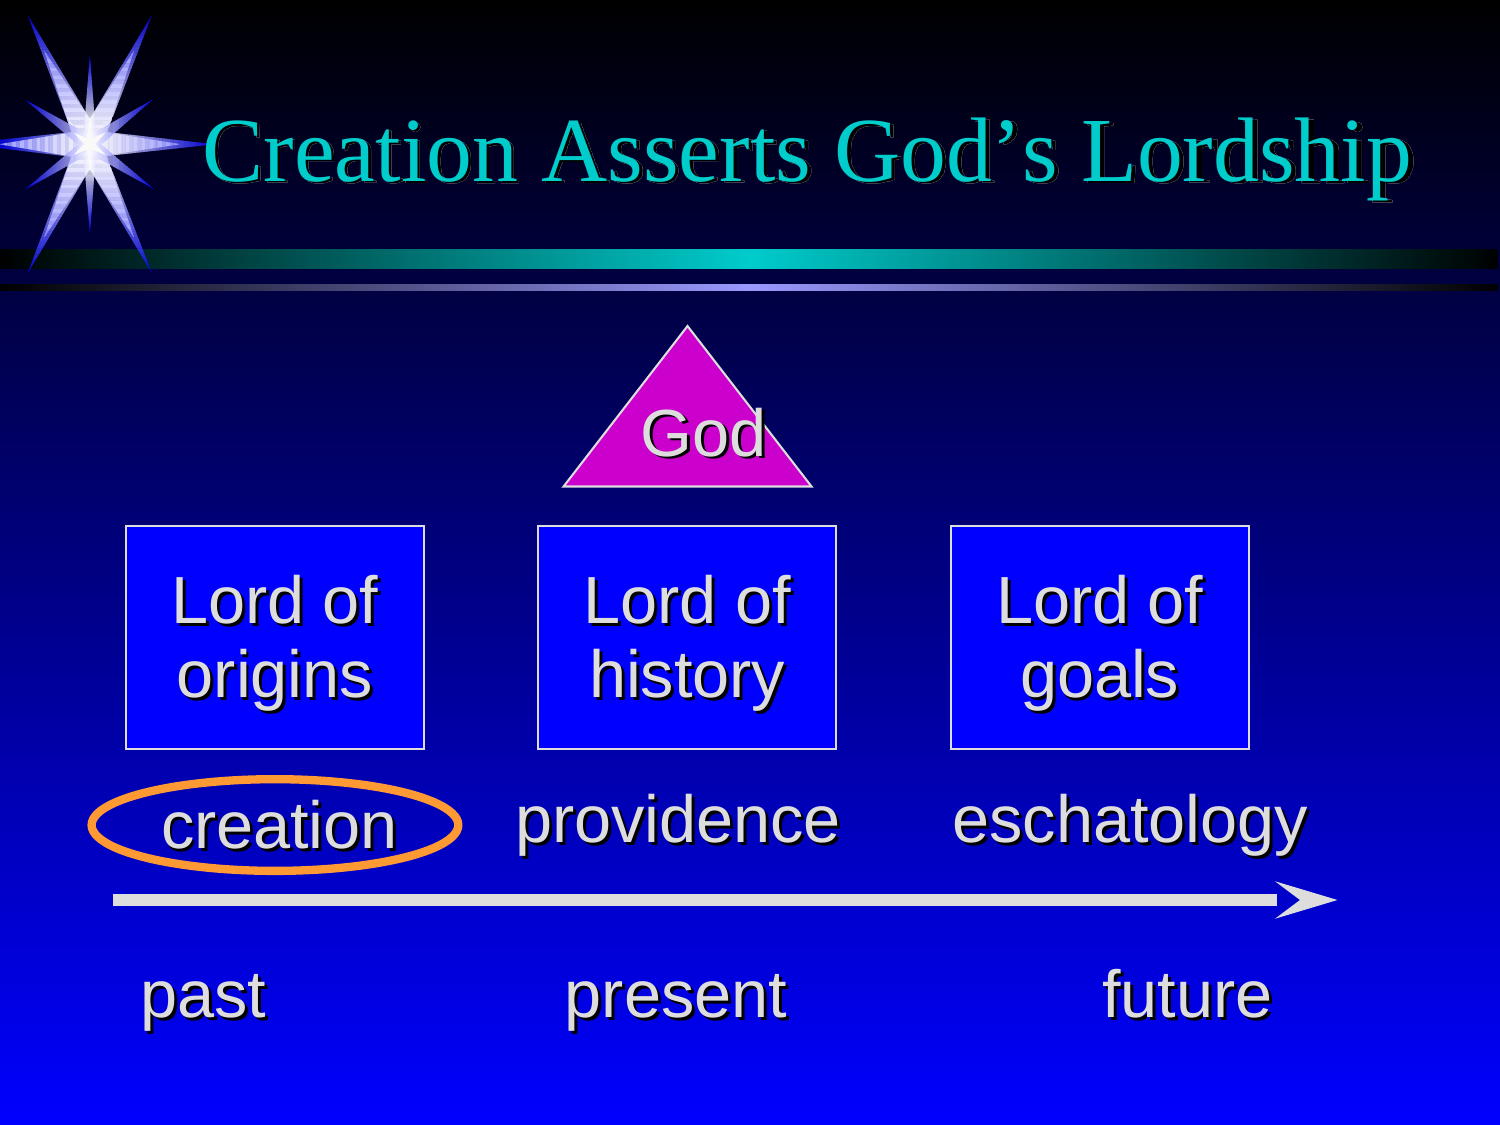

# Creation Asserts God’s Lordship
God
Lord of
origins
creation
Lord of
history
providence
Lord of
goals
eschatology
past
present
future